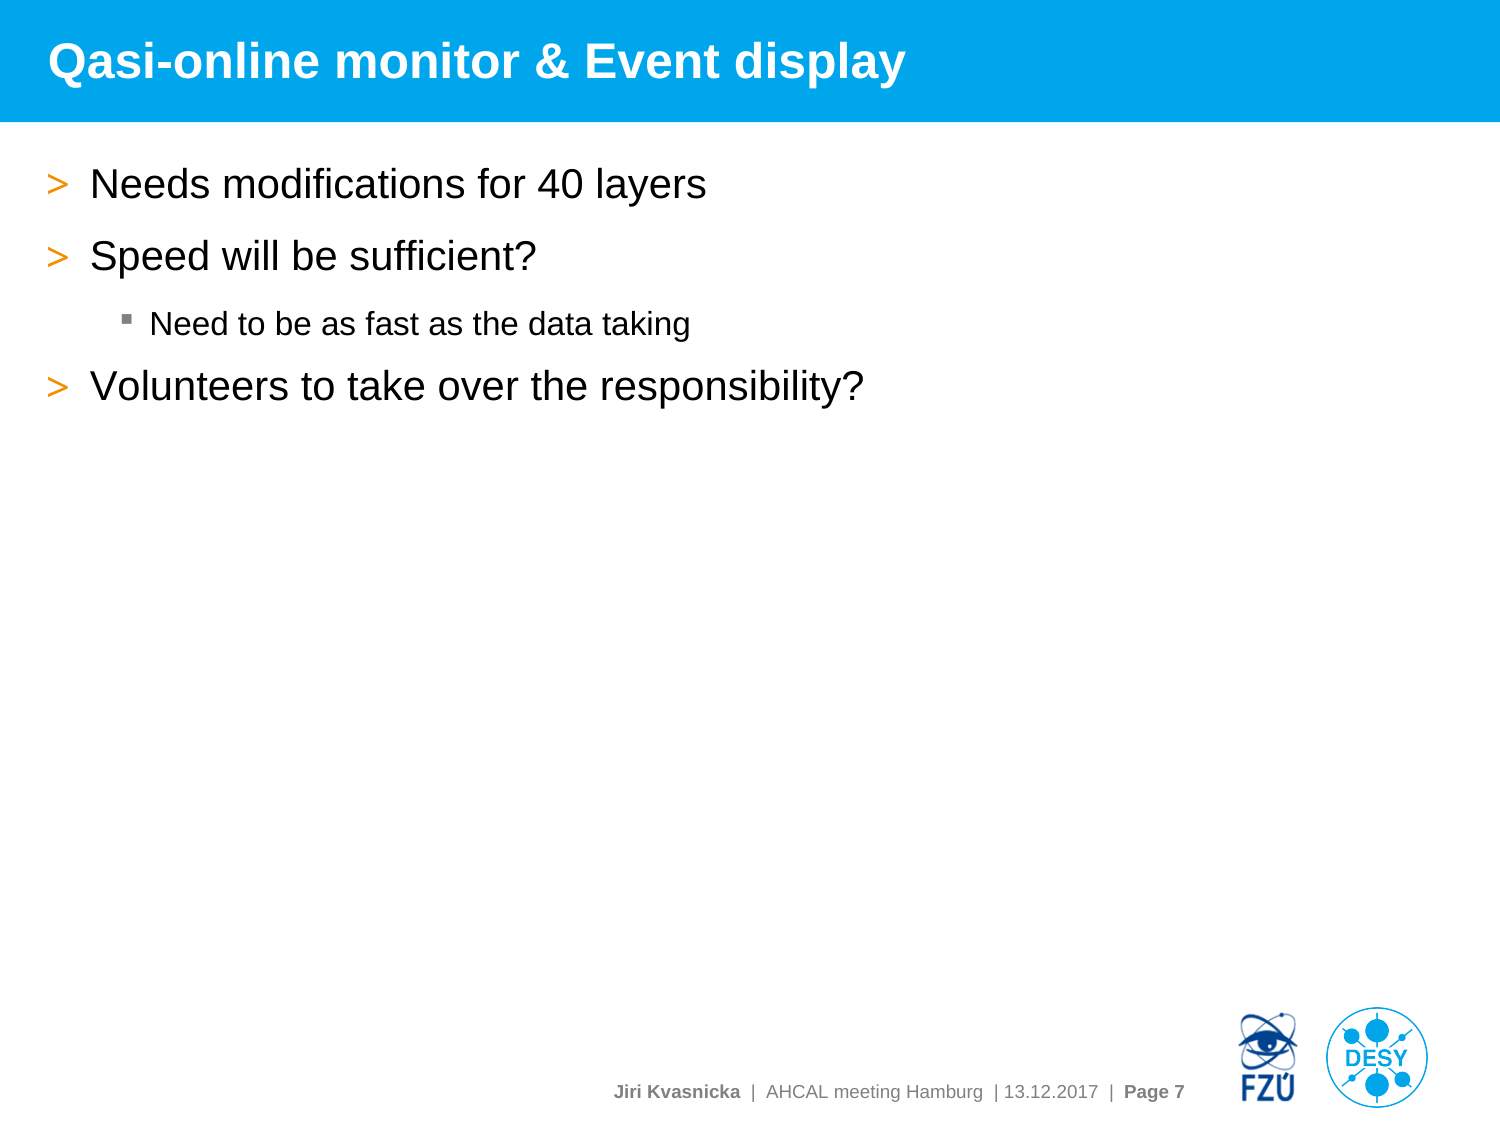

# Qasi-online monitor & Event display
Needs modifications for 40 layers
Speed will be sufficient?
Need to be as fast as the data taking
Volunteers to take over the responsibility?